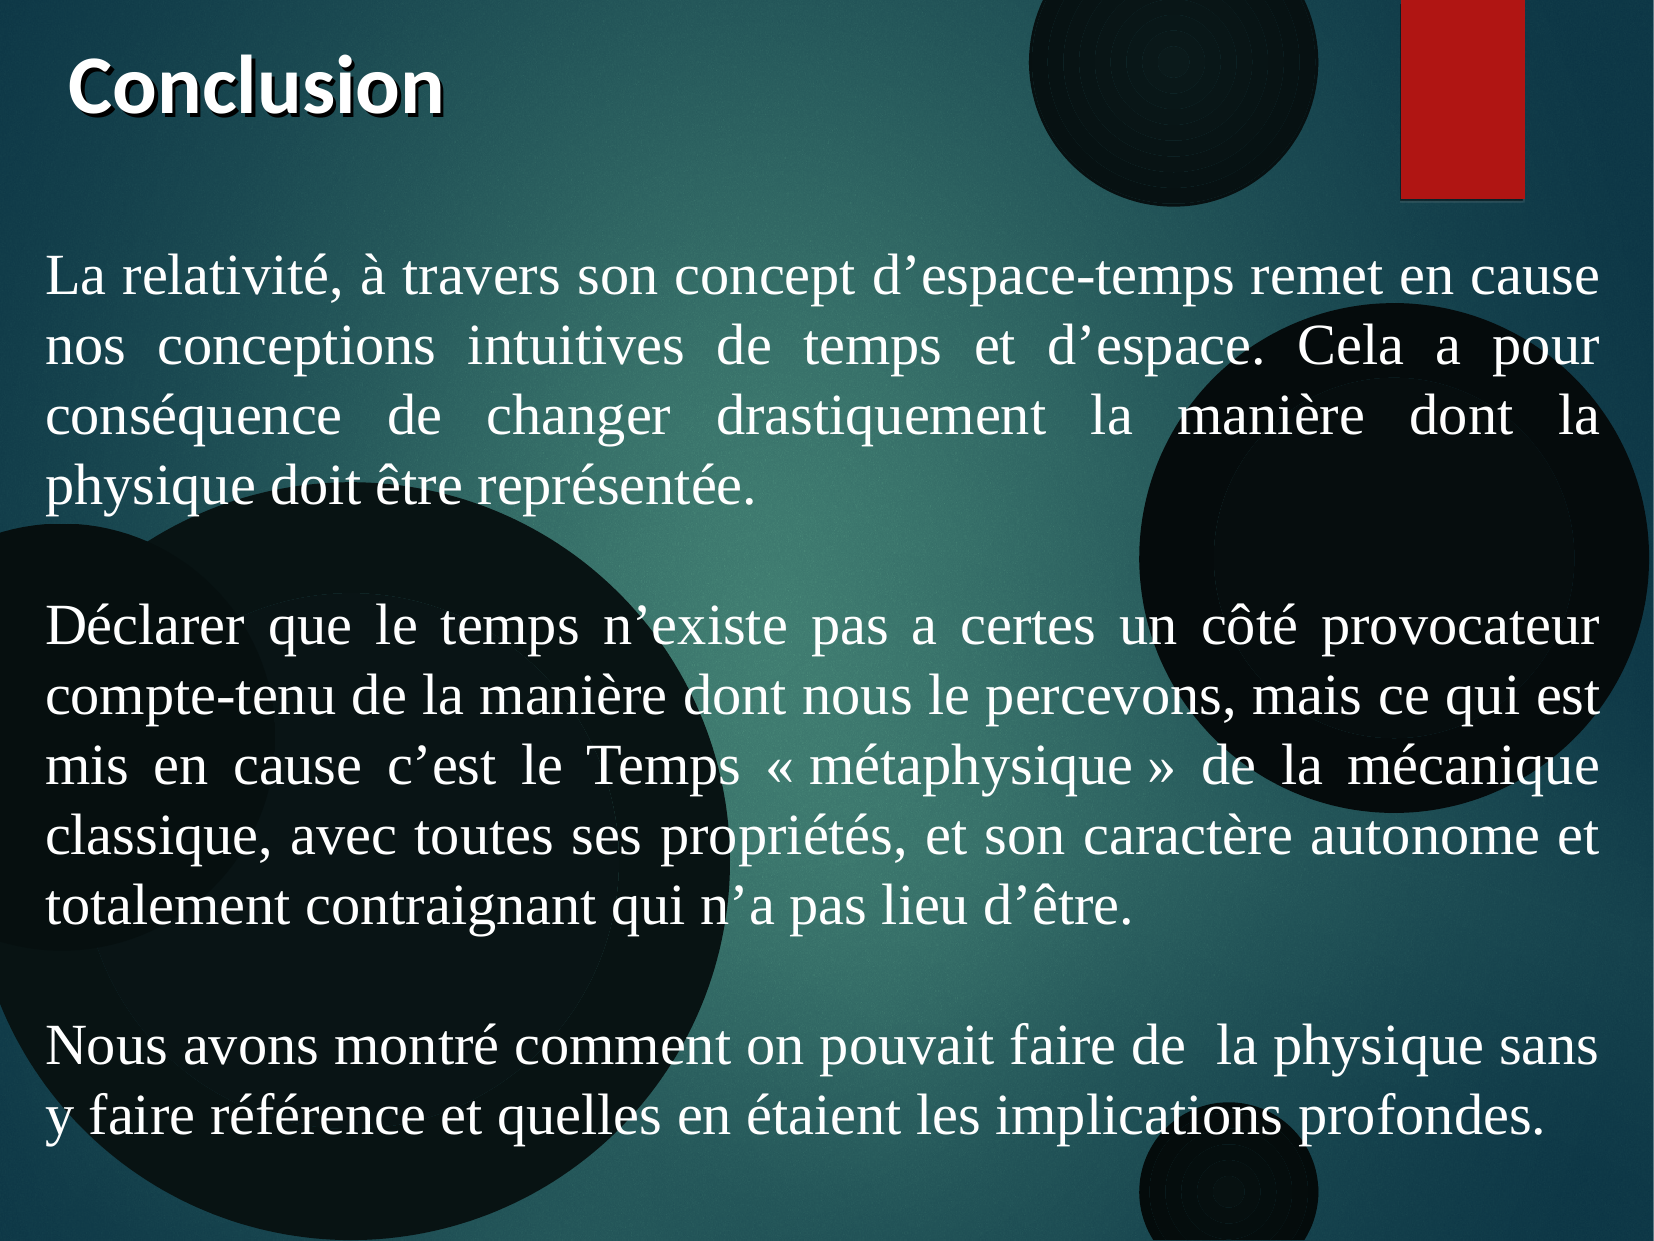

Conclusion
La relativité, à travers son concept d’espace-temps remet en cause nos conceptions intuitives de temps et d’espace. Cela a pour conséquence de changer drastiquement la manière dont la physique doit être représentée.
Déclarer que le temps n’existe pas a certes un côté provocateur compte-tenu de la manière dont nous le percevons, mais ce qui est mis en cause c’est le Temps « métaphysique » de la mécanique classique, avec toutes ses propriétés, et son caractère autonome et totalement contraignant qui n’a pas lieu d’être.
Nous avons montré comment on pouvait faire de la physique sans y faire référence et quelles en étaient les implications profondes.